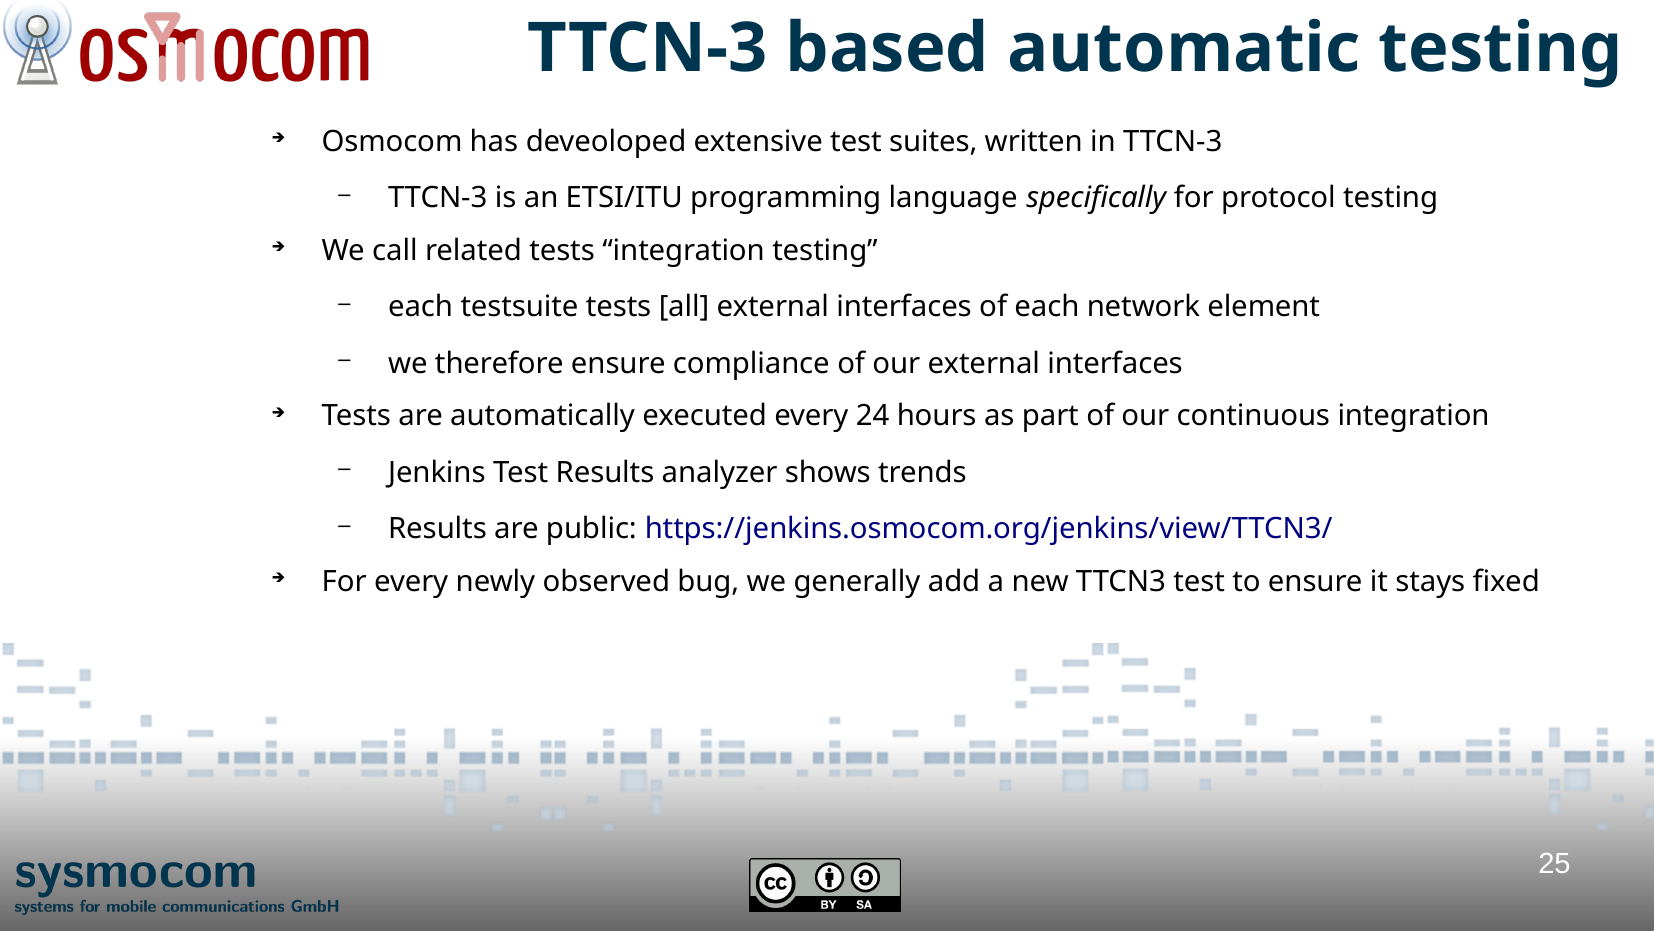

# TTCN-3 based automatic testing
Osmocom has deveoloped extensive test suites, written in TTCN-3
TTCN-3 is an ETSI/ITU programming language specifically for protocol testing
We call related tests “integration testing”
each testsuite tests [all] external interfaces of each network element
we therefore ensure compliance of our external interfaces
Tests are automatically executed every 24 hours as part of our continuous integration
Jenkins Test Results analyzer shows trends
Results are public: https://jenkins.osmocom.org/jenkins/view/TTCN3/
For every newly observed bug, we generally add a new TTCN3 test to ensure it stays fixed
25